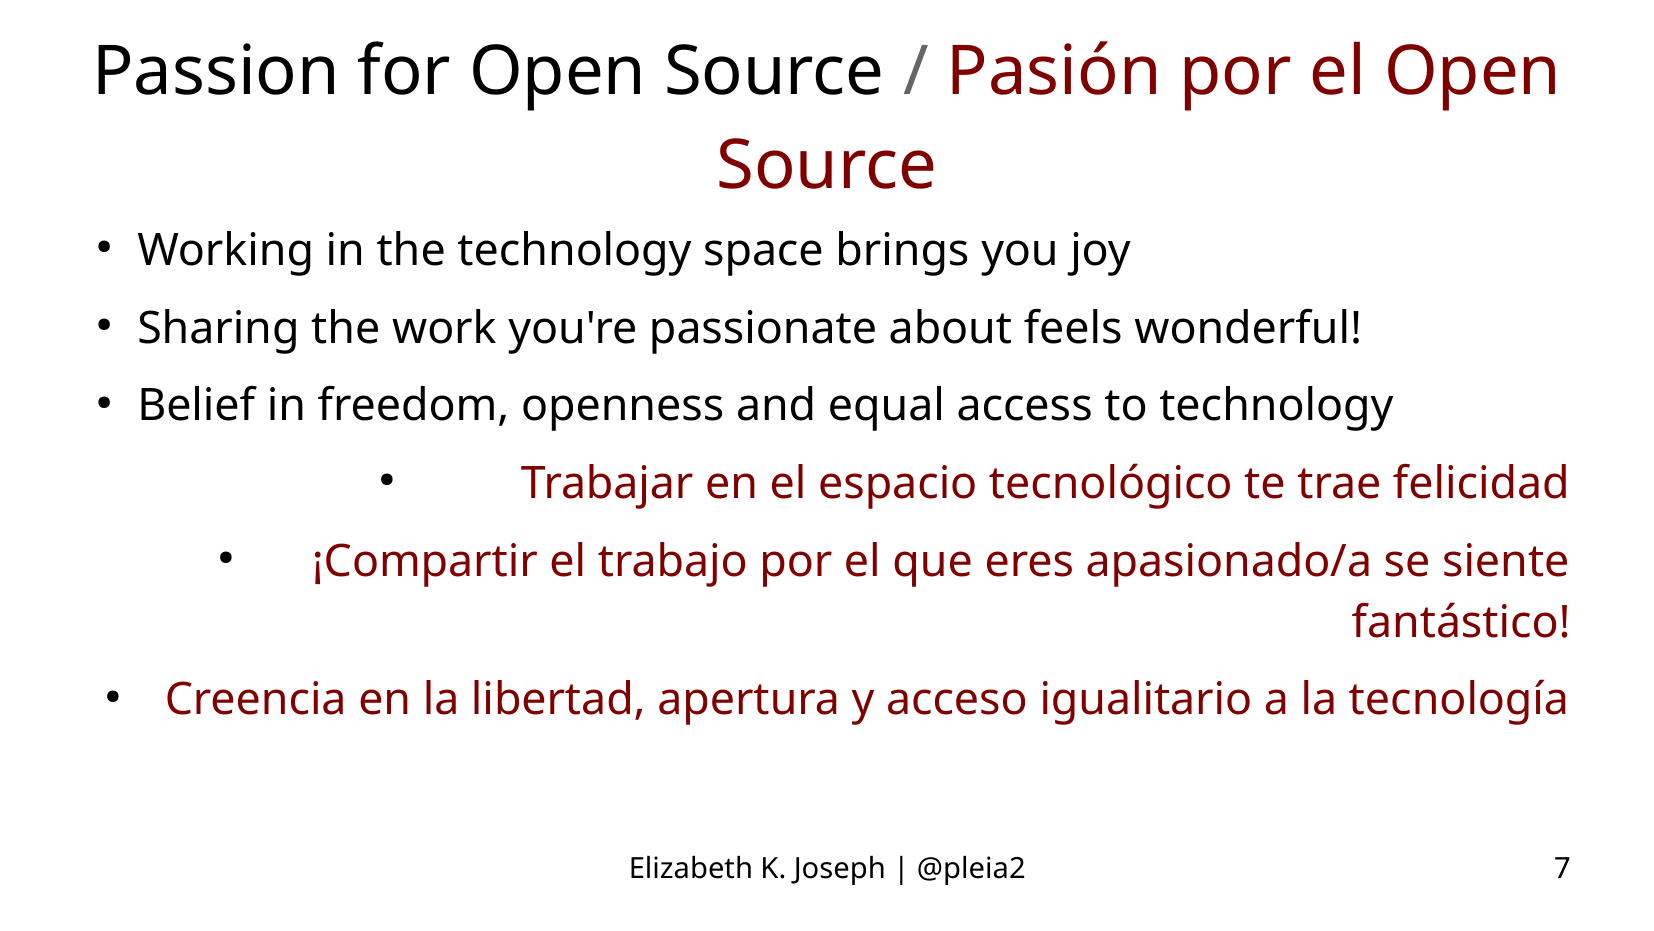

# Passion for Open Source / Pasión por el Open Source
Working in the technology space brings you joy
Sharing the work you're passionate about feels wonderful!
Belief in freedom, openness and equal access to technology
Trabajar en el espacio tecnológico te trae felicidad
¡Compartir el trabajo por el que eres apasionado/a se siente fantástico!
Creencia en la libertad, apertura y acceso igualitario a la tecnología
Elizabeth K. Joseph | @pleia2
7